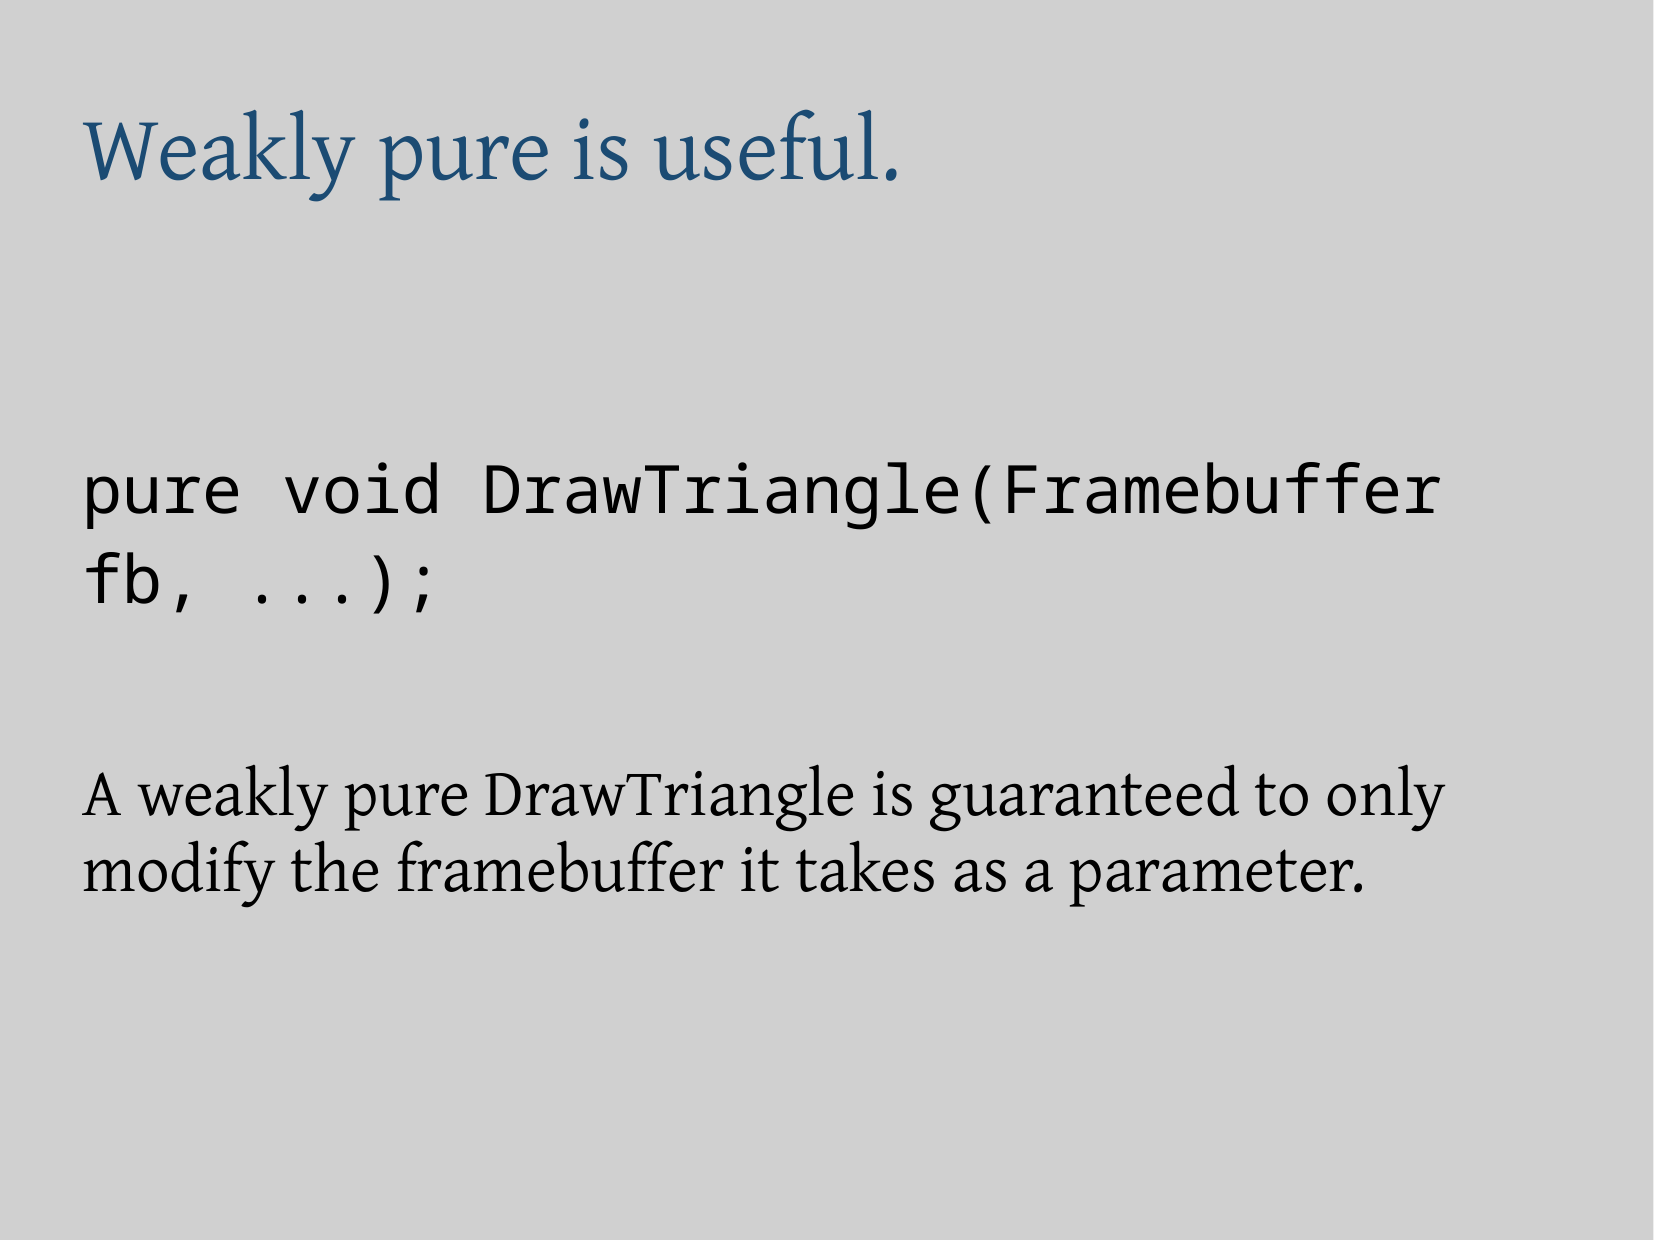

# Weakly pure is useful.
pure void DrawTriangle(Framebuffer fb, ...);
A weakly pure DrawTriangle is guaranteed to only modify the framebuffer it takes as a parameter.